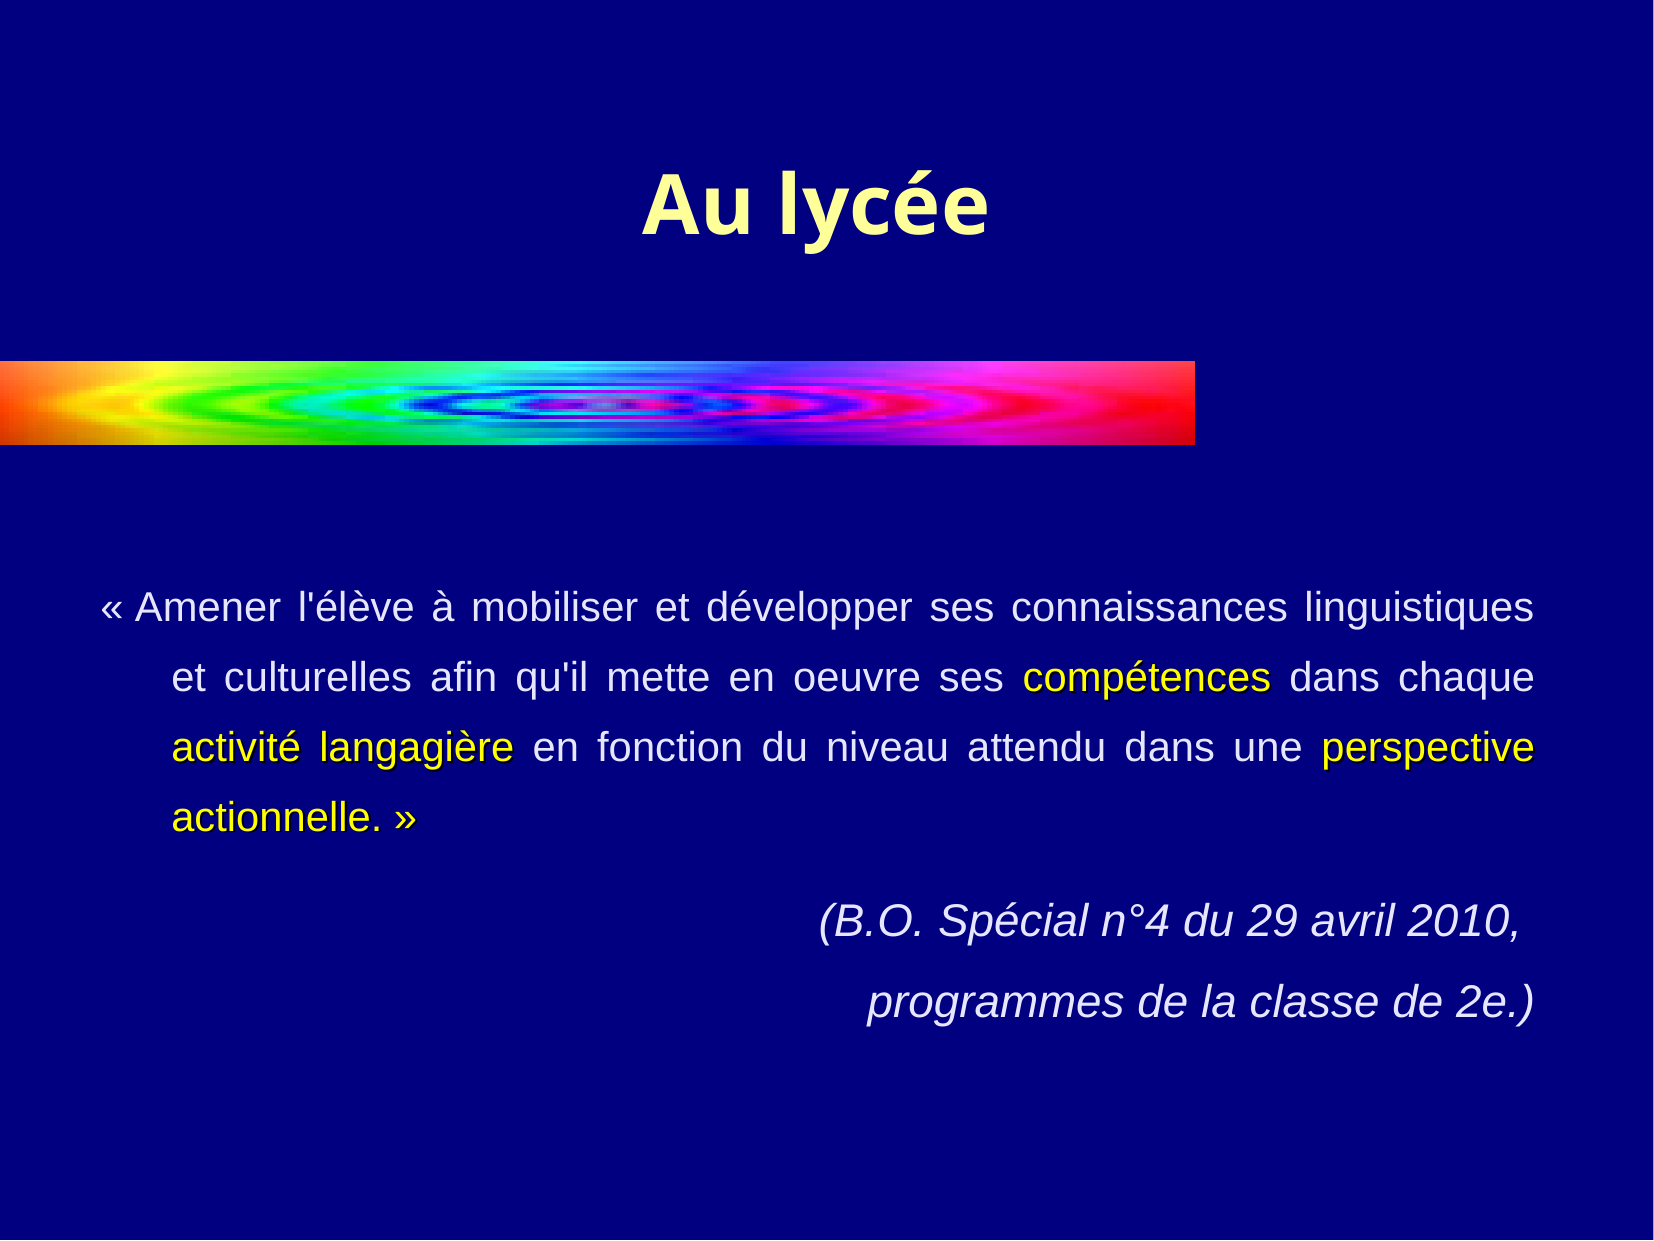

# Au lycée
« Amener l'élève à mobiliser et développer ses connaissances linguistiques et culturelles afin qu'il mette en oeuvre ses compétences dans chaque activité langagière en fonction du niveau attendu dans une perspective actionnelle. »
(B.O. Spécial n°4 du 29 avril 2010,
programmes de la classe de 2e.)